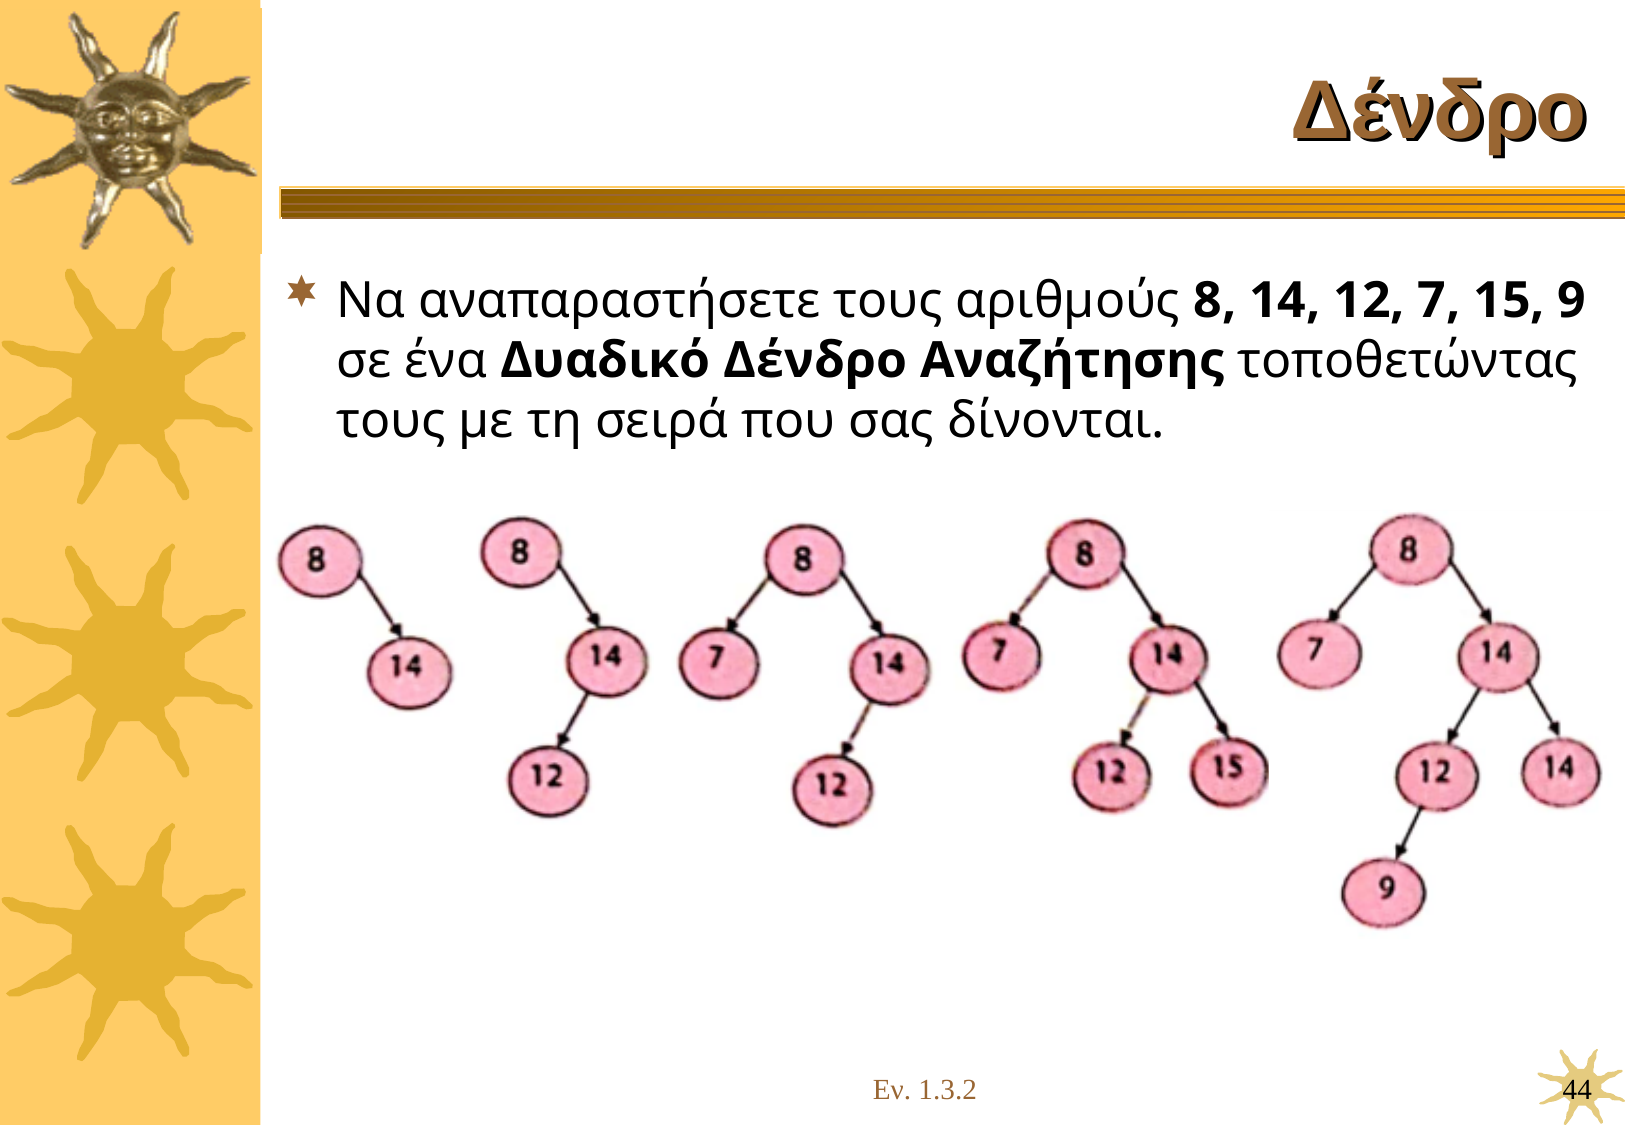

Δένδρο
Να αναπαραστήσετε τους αριθμούς 8, 14, 12, 7, 15, 9 σε ένα Δυαδικό Δένδρο Αναζήτησης τοποθετώντας τους με τη σειρά που σας δίνονται.
Εν. 1.3.2
44